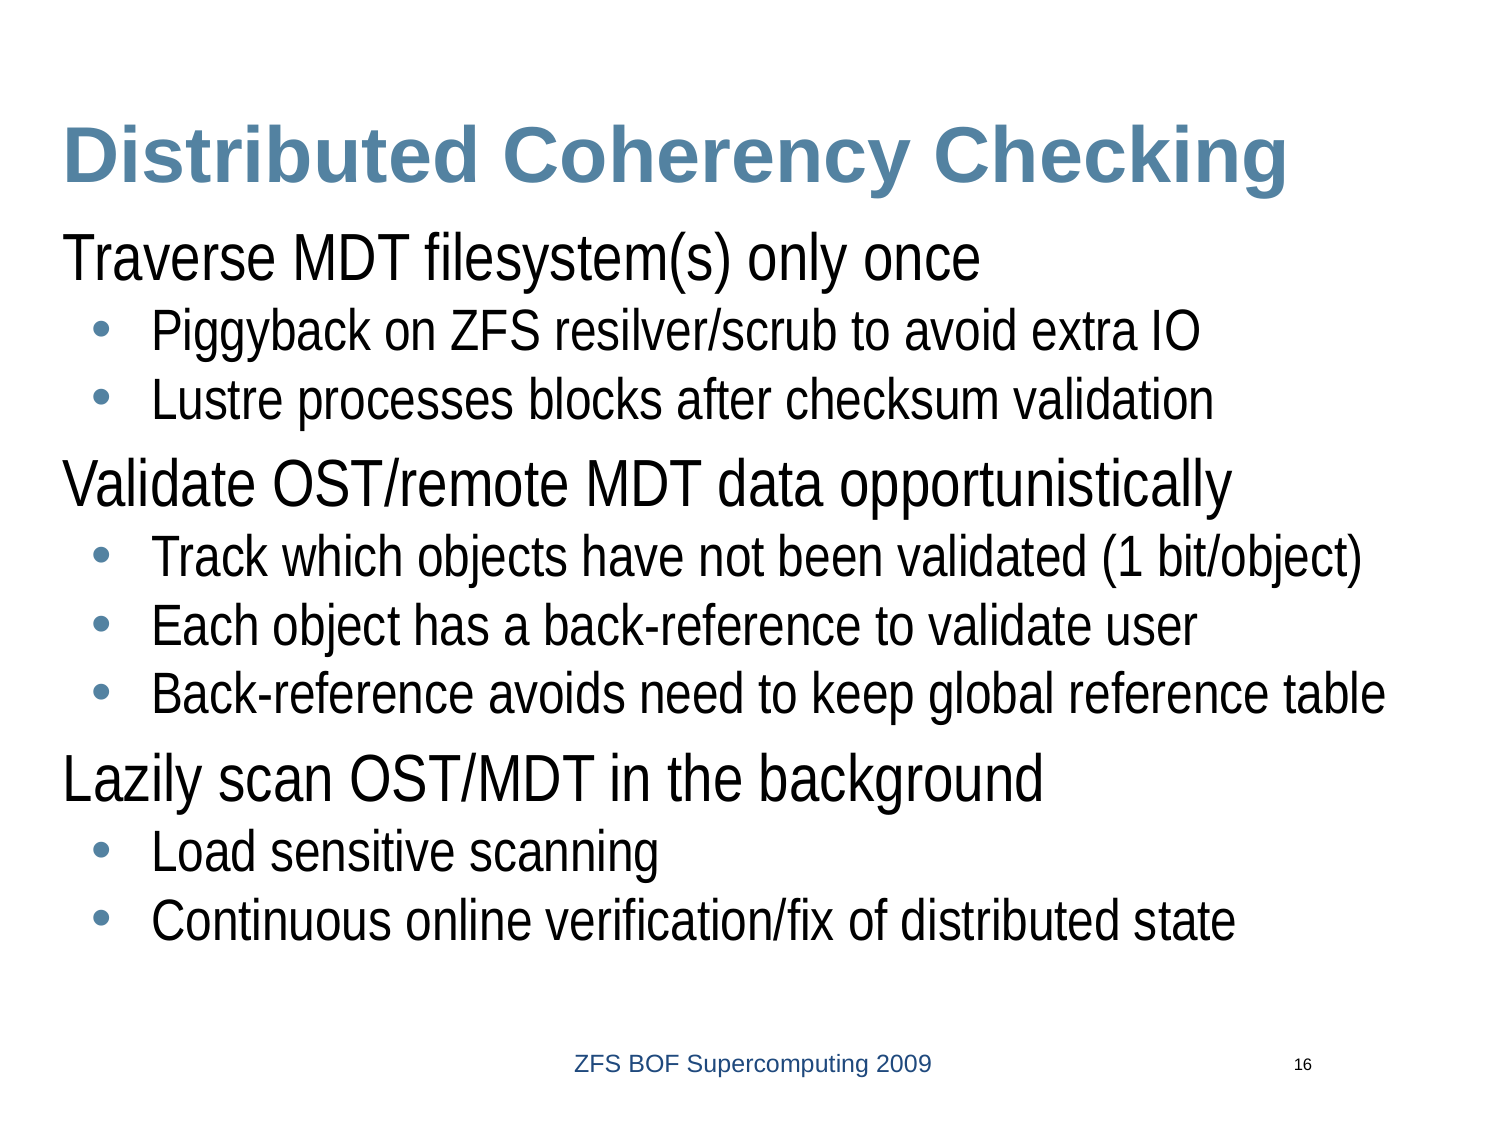

# Distributed Coherency Checking
Traverse MDT filesystem(s) only once
Piggyback on ZFS resilver/scrub to avoid extra IO
Lustre processes blocks after checksum validation
Validate OST/remote MDT data opportunistically
Track which objects have not been validated (1 bit/object)
Each object has a back-reference to validate user
Back-reference avoids need to keep global reference table
Lazily scan OST/MDT in the background
Load sensitive scanning
Continuous online verification/fix of distributed state
ZFS BOF Supercomputing 2009